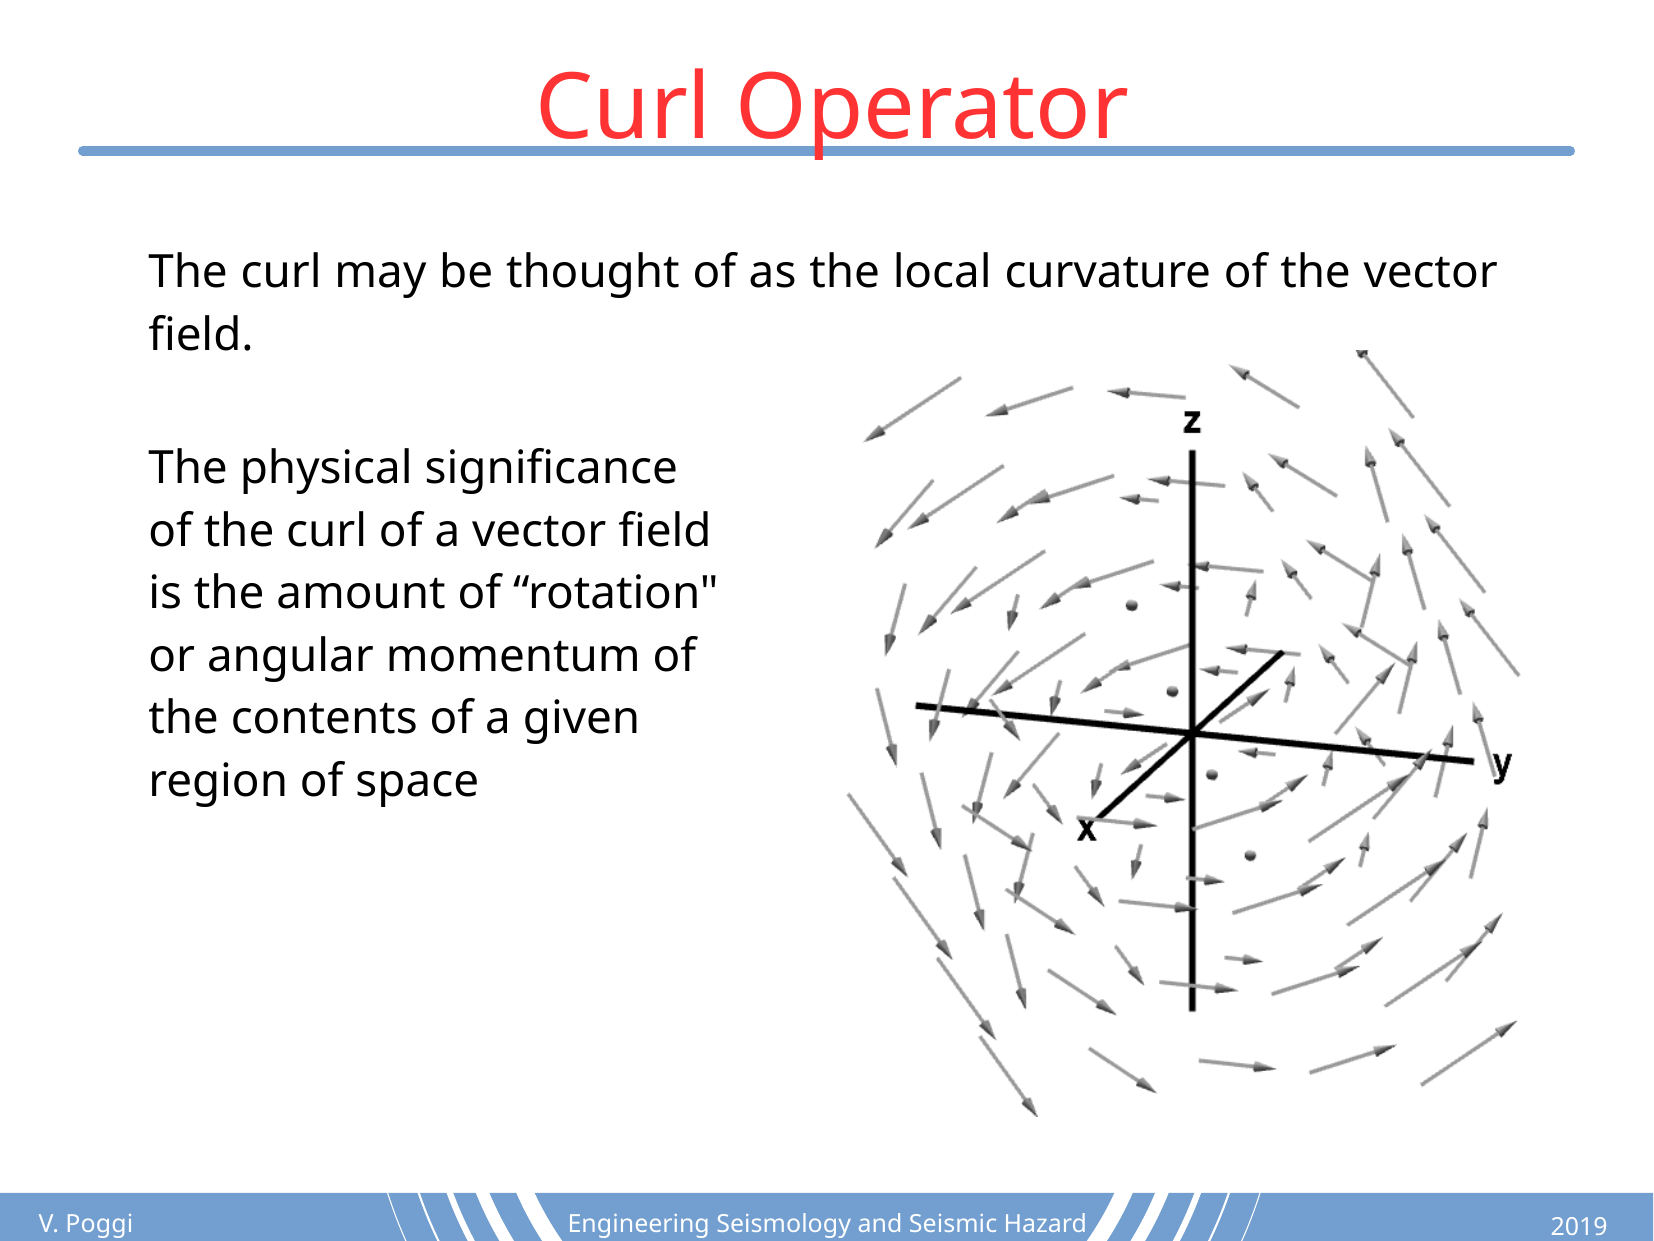

Curl Operator
The curl may be thought of as the local curvature of the vector field.
The physical significance of the curl of a vector field is the amount of “rotation" or angular momentum of the contents of a given region of space